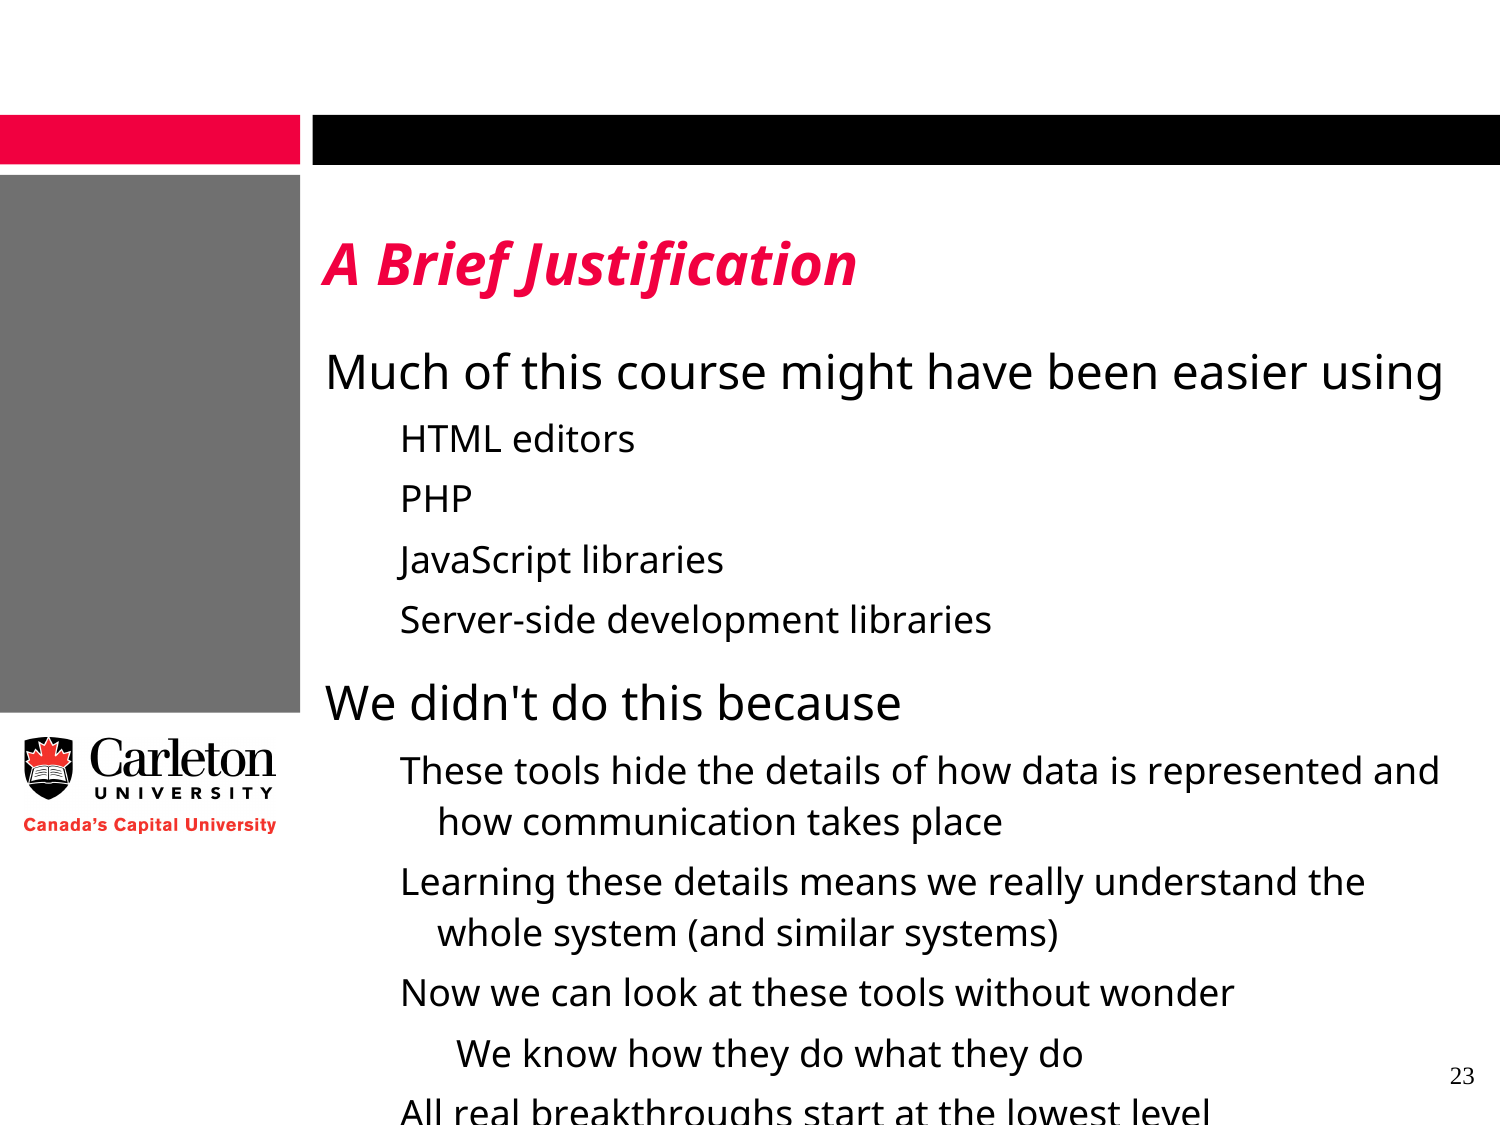

# A Brief Justification
Much of this course might have been easier using
HTML editors
PHP
JavaScript libraries
Server-side development libraries
We didn't do this because
These tools hide the details of how data is represented and how communication takes place
Learning these details means we really understand the whole system (and similar systems)
Now we can look at these tools without wonder
We know how they do what they do
All real breakthroughs start at the lowest level
23